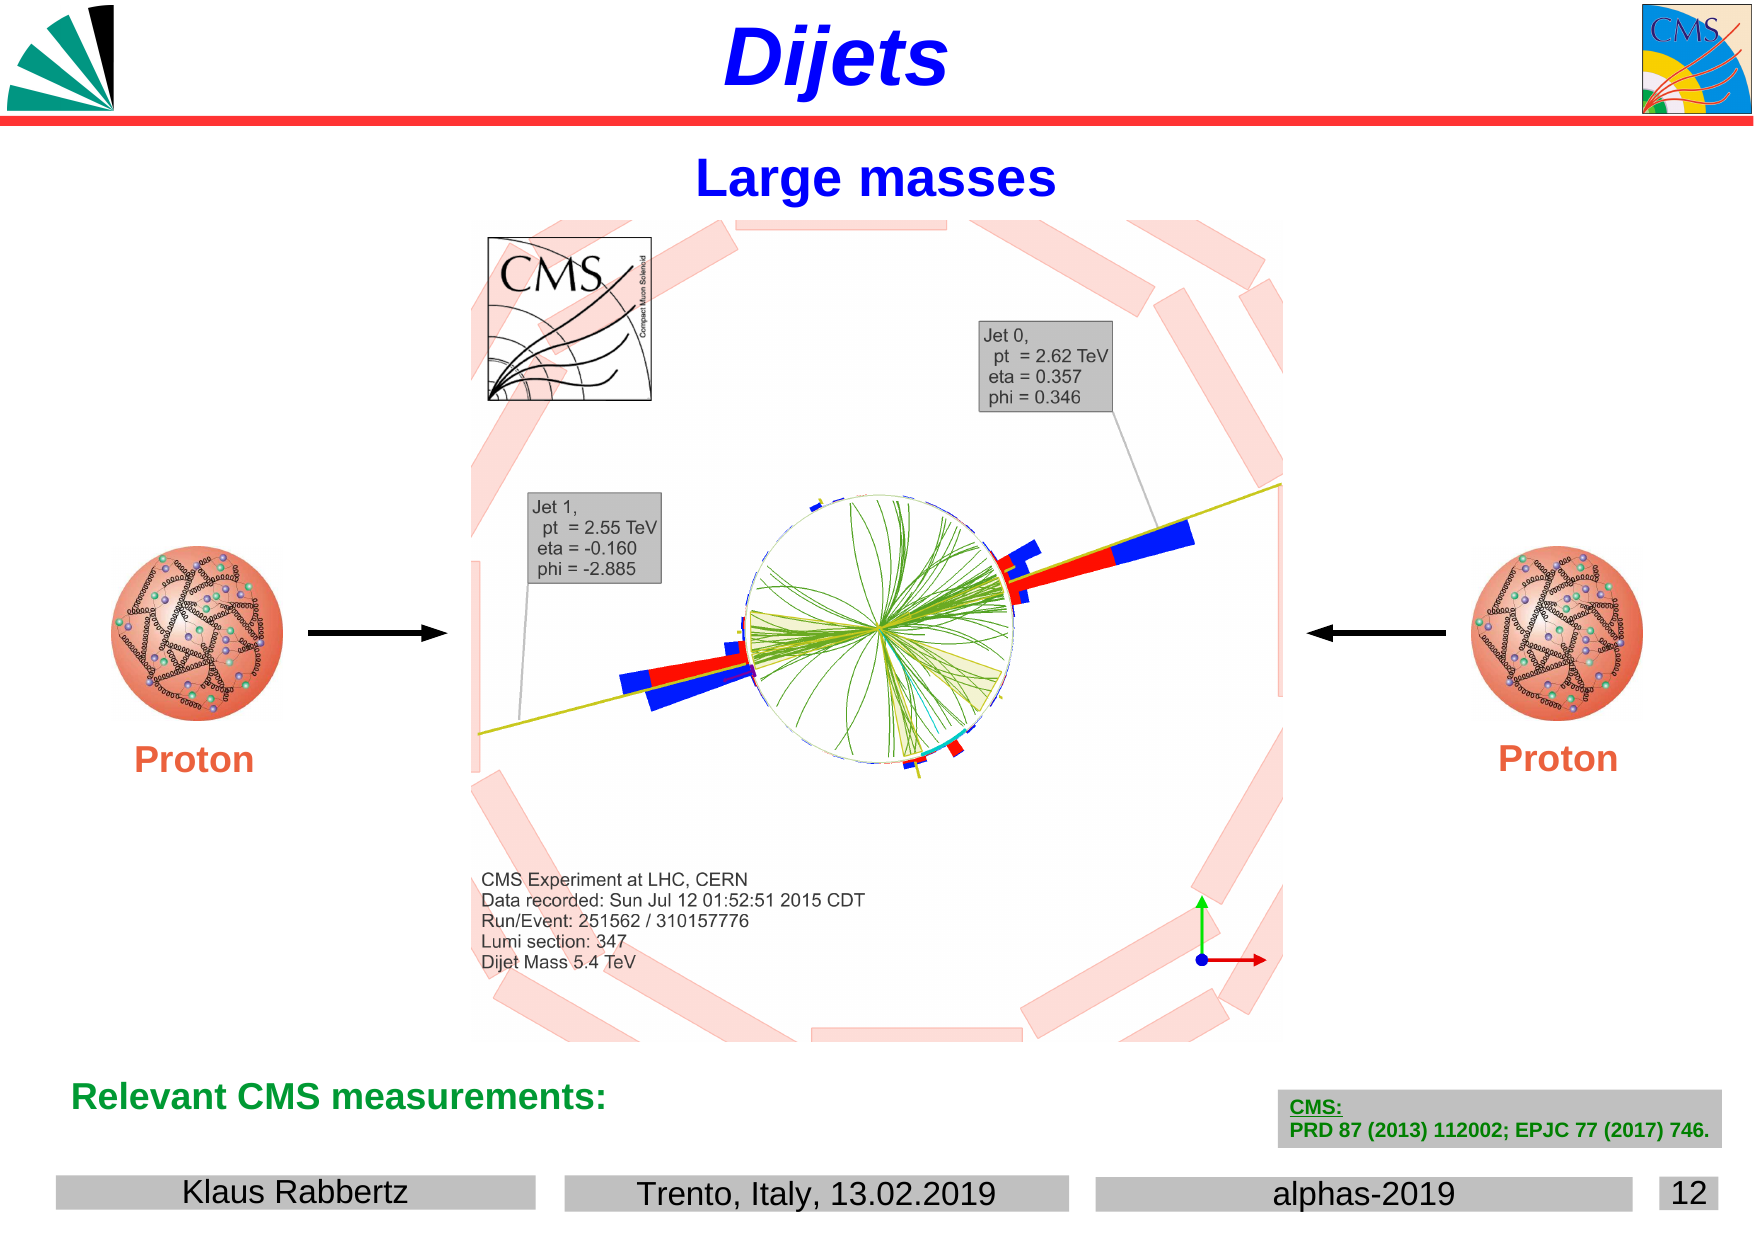

# Dijets
Large masses
Proton
Proton
Relevant CMS measurements:
CMS:
PRD 87 (2013) 112002; EPJC 77 (2017) 746.